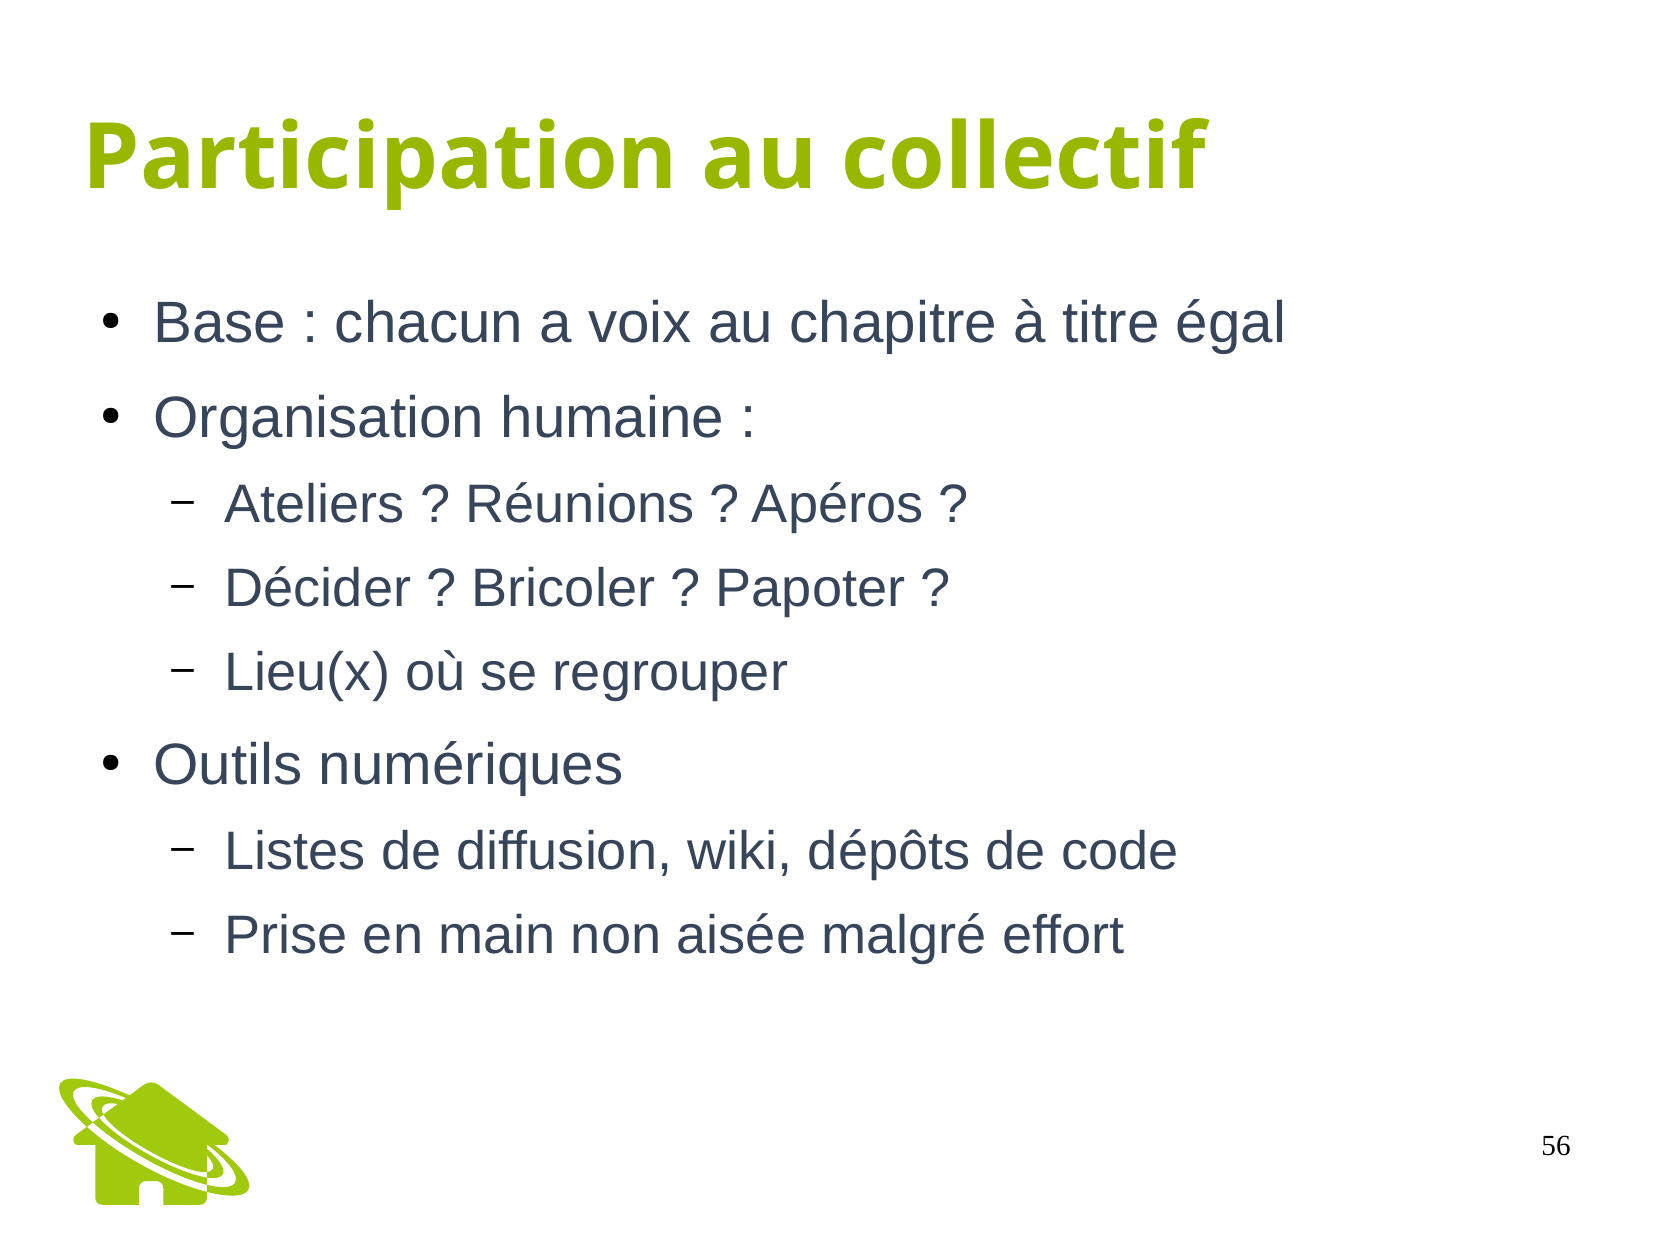

# Participation au collectif
Base : chacun a voix au chapitre à titre égal
Organisation humaine :
Ateliers ? Réunions ? Apéros ?
Décider ? Bricoler ? Papoter ?
Lieu(x) où se regrouper
Outils numériques
Listes de diffusion, wiki, dépôts de code
Prise en main non aisée malgré effort
56